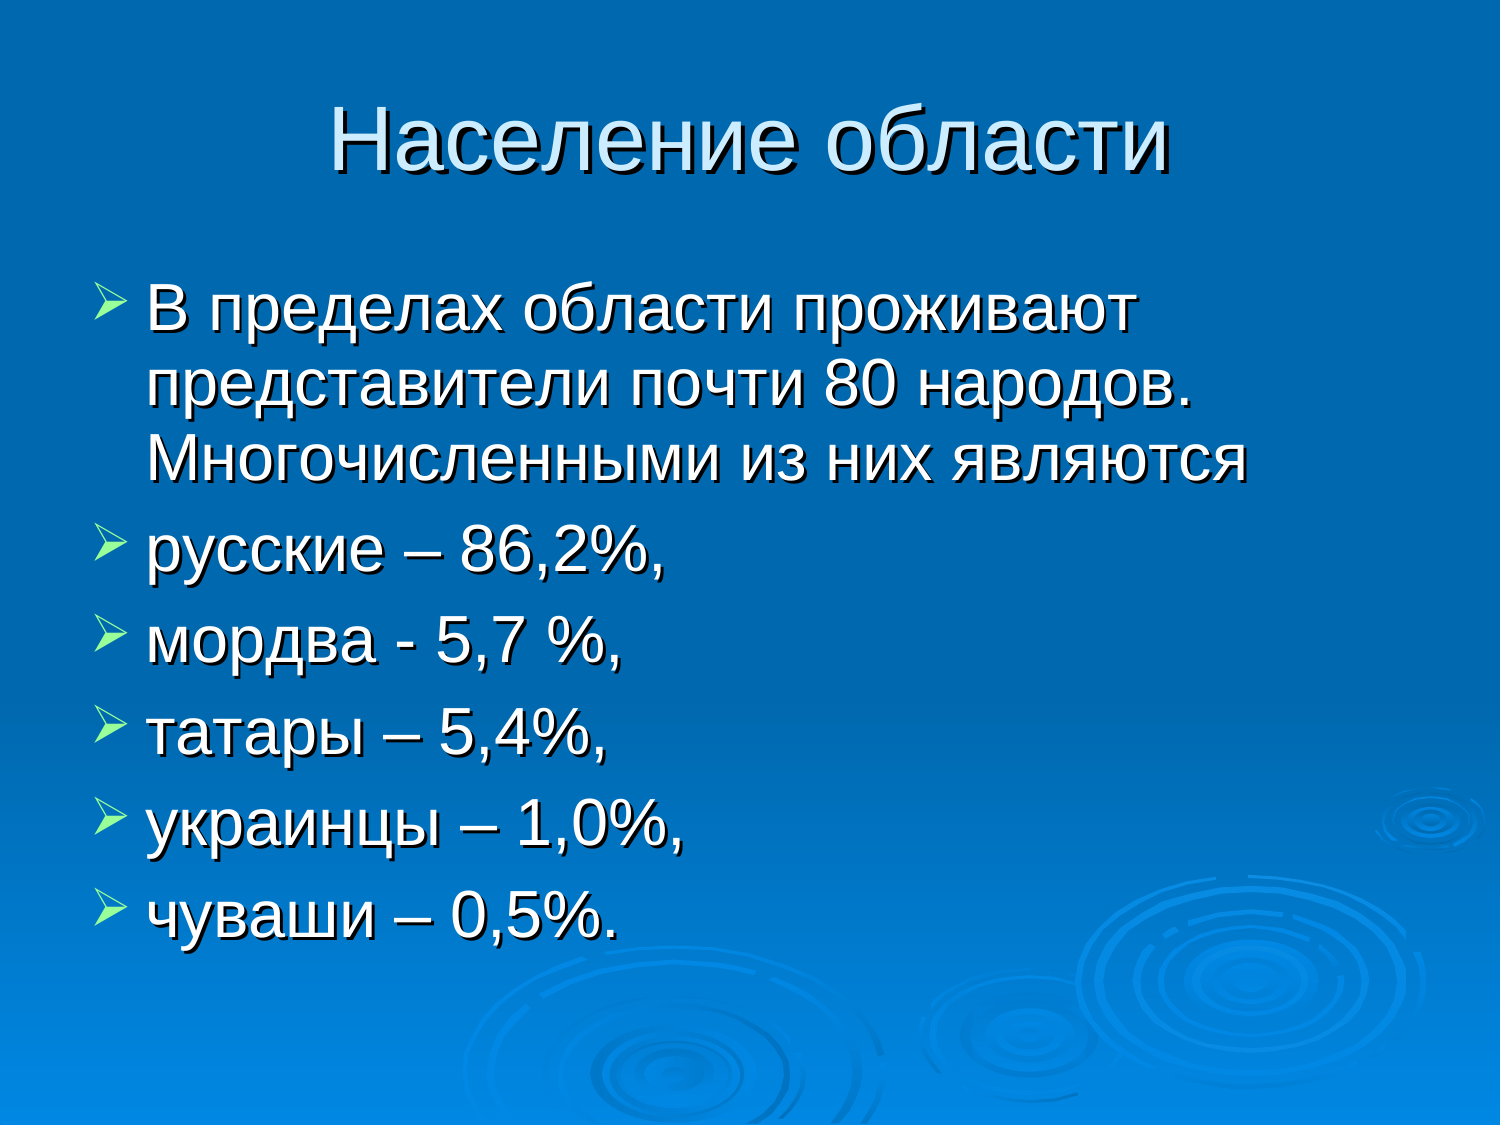

# Население области
В пределах области проживают представители почти 80 народов. Многочисленными из них являются
русские – 86,2%,
мордва - 5,7 %,
татары – 5,4%,
украинцы – 1,0%,
чуваши – 0,5%.